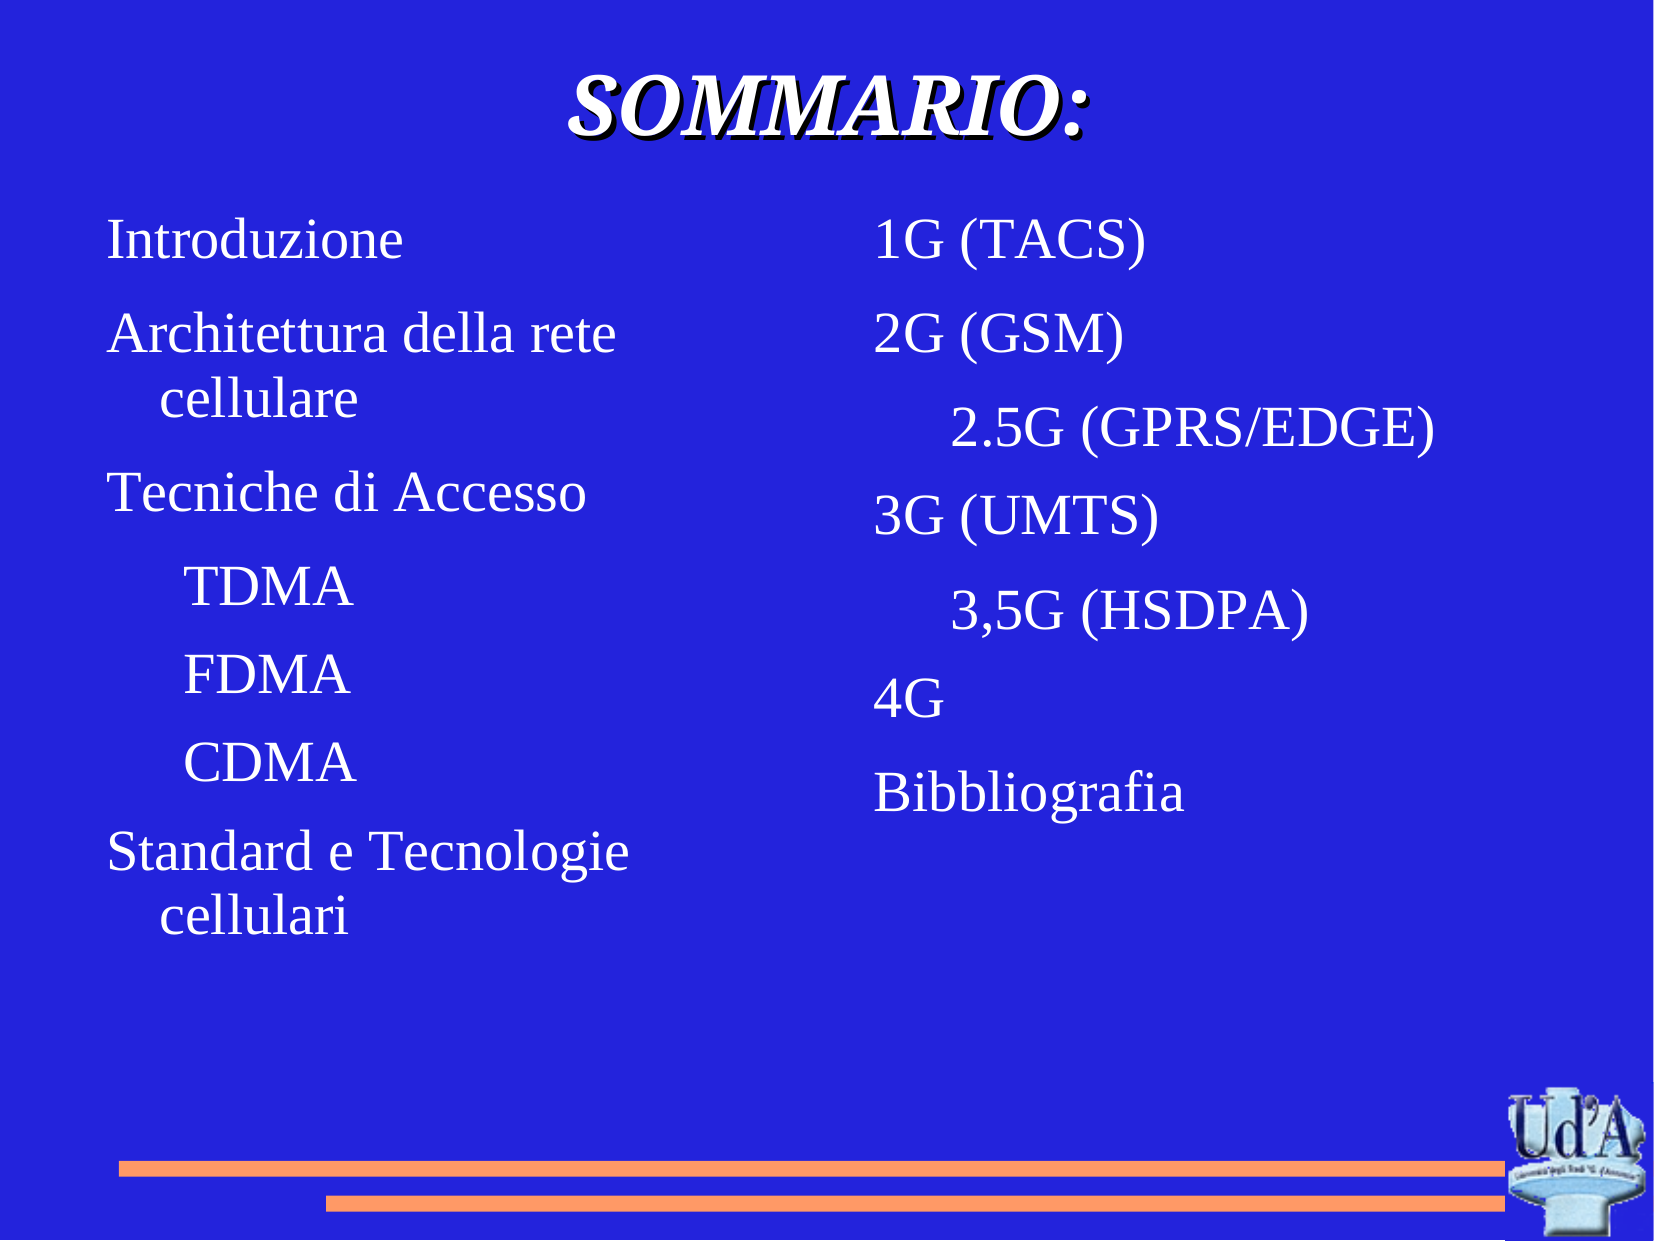

# SOMMARIO:
Introduzione
Architettura della rete cellulare
Tecniche di Accesso
TDMA
FDMA
CDMA
Standard e Tecnologie cellulari
1G (TACS)
2G (GSM)
2.5G (GPRS/EDGE)
3G (UMTS)
3,5G (HSDPA)
4G
Bibbliografia